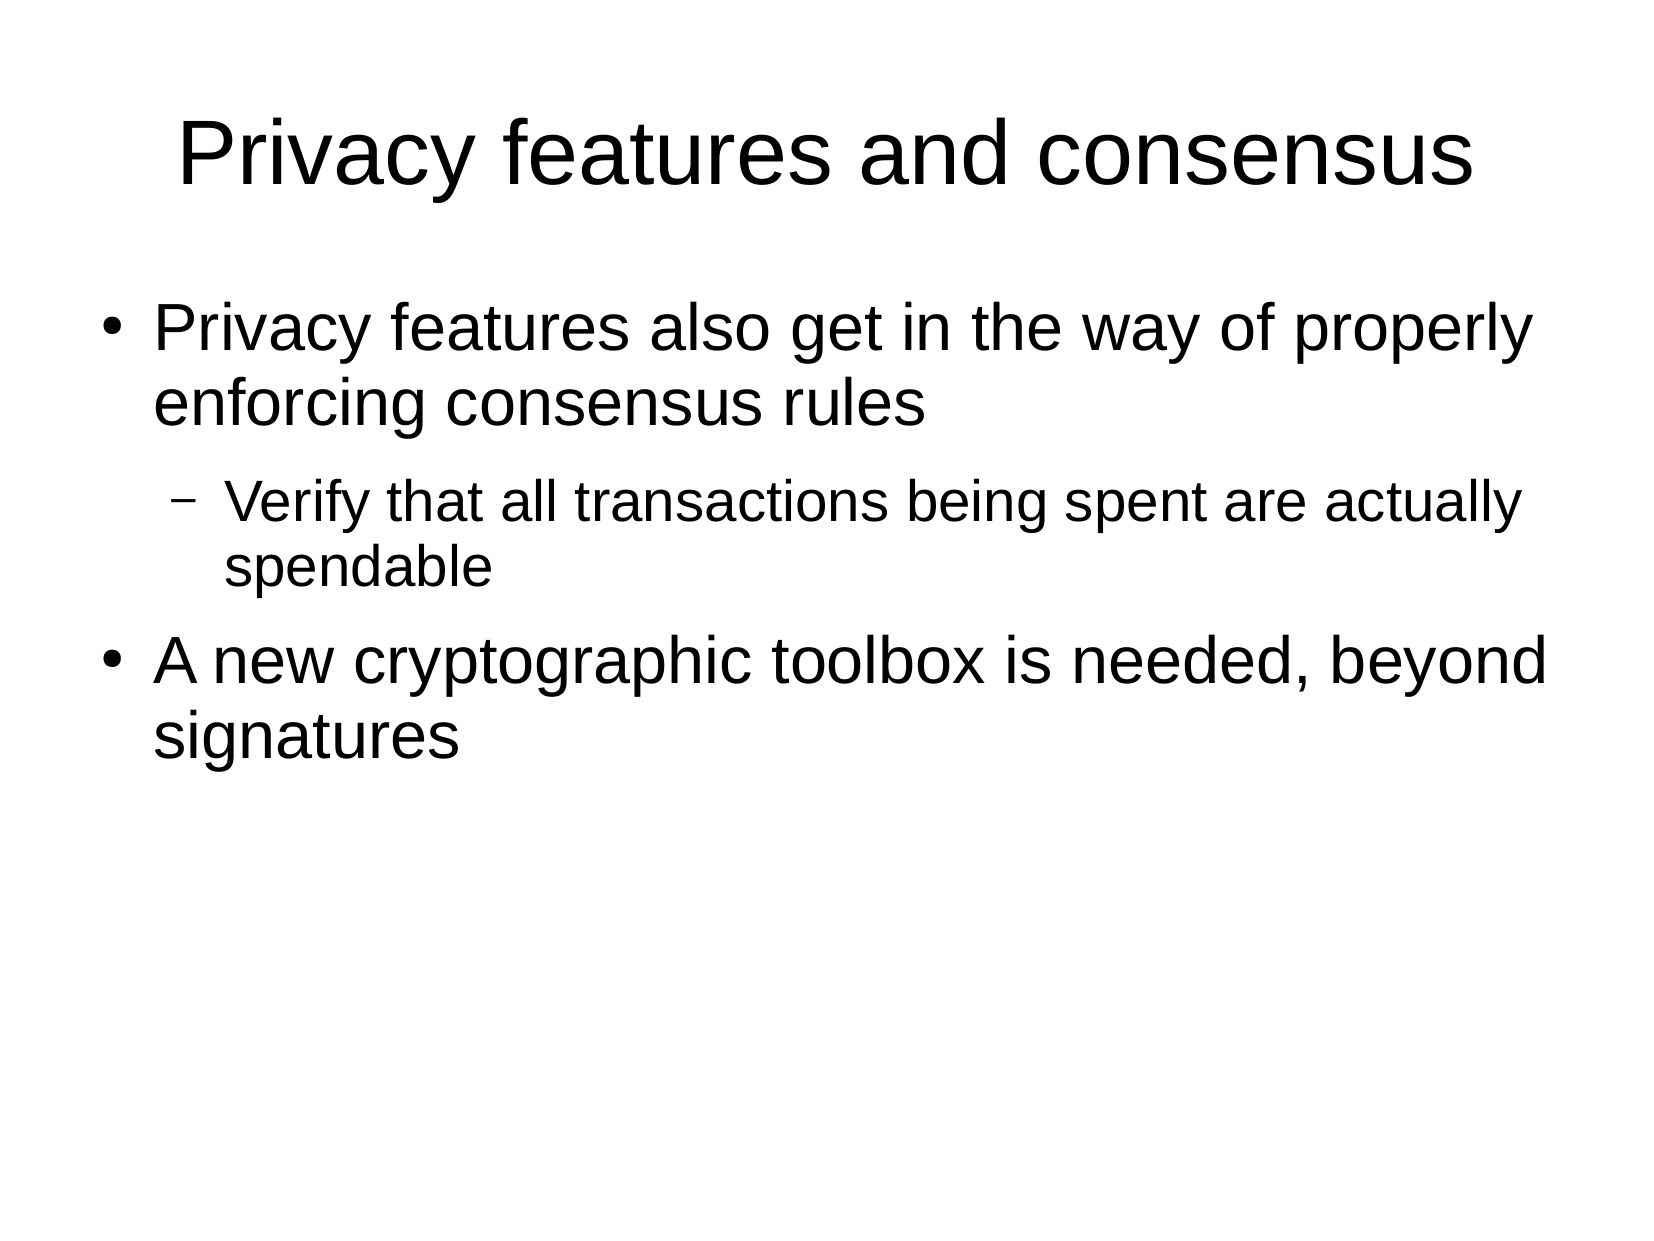

# Privacy features and consensus
Privacy features also get in the way of properly enforcing consensus rules
Verify that all transactions being spent are actually spendable
A new cryptographic toolbox is needed, beyond signatures